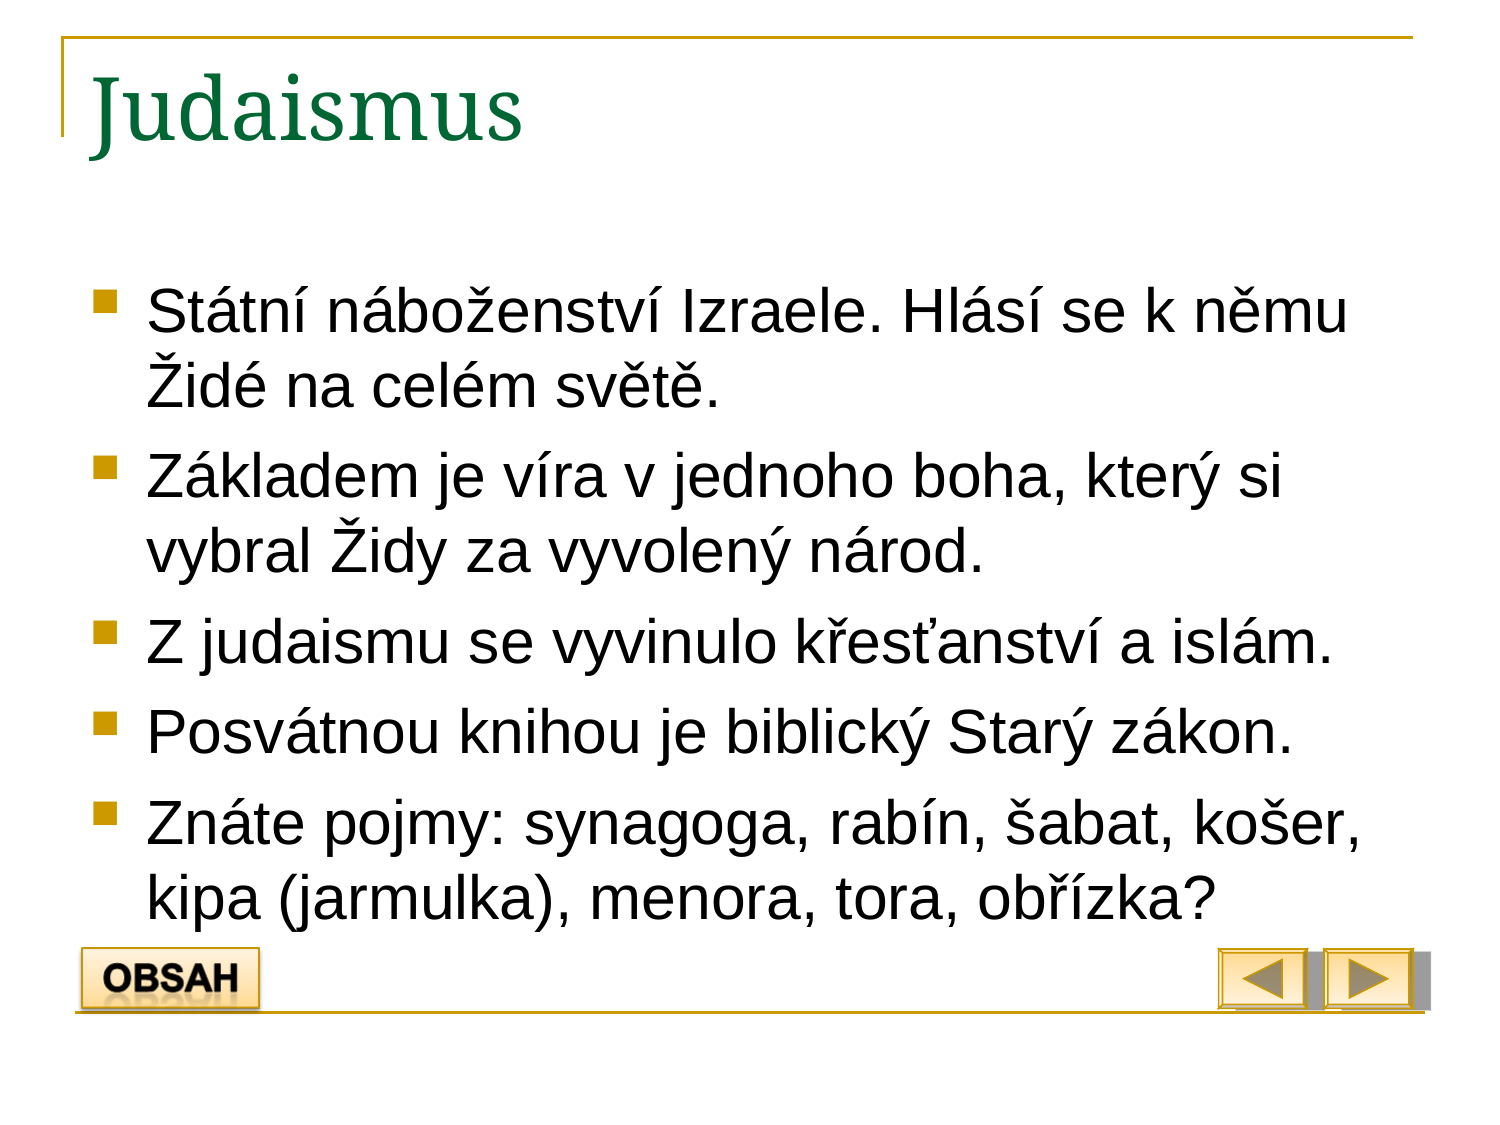

# Judaismus
Státní náboženství Izraele. Hlásí se k němu Židé na celém světě.
Základem je víra v jednoho boha, který si vybral Židy za vyvolený národ.
Z judaismu se vyvinulo křesťanství a islám.
Posvátnou knihou je biblický Starý zákon.
Znáte pojmy: synagoga, rabín, šabat, košer, kipa (jarmulka), menora, tora, obřízka?